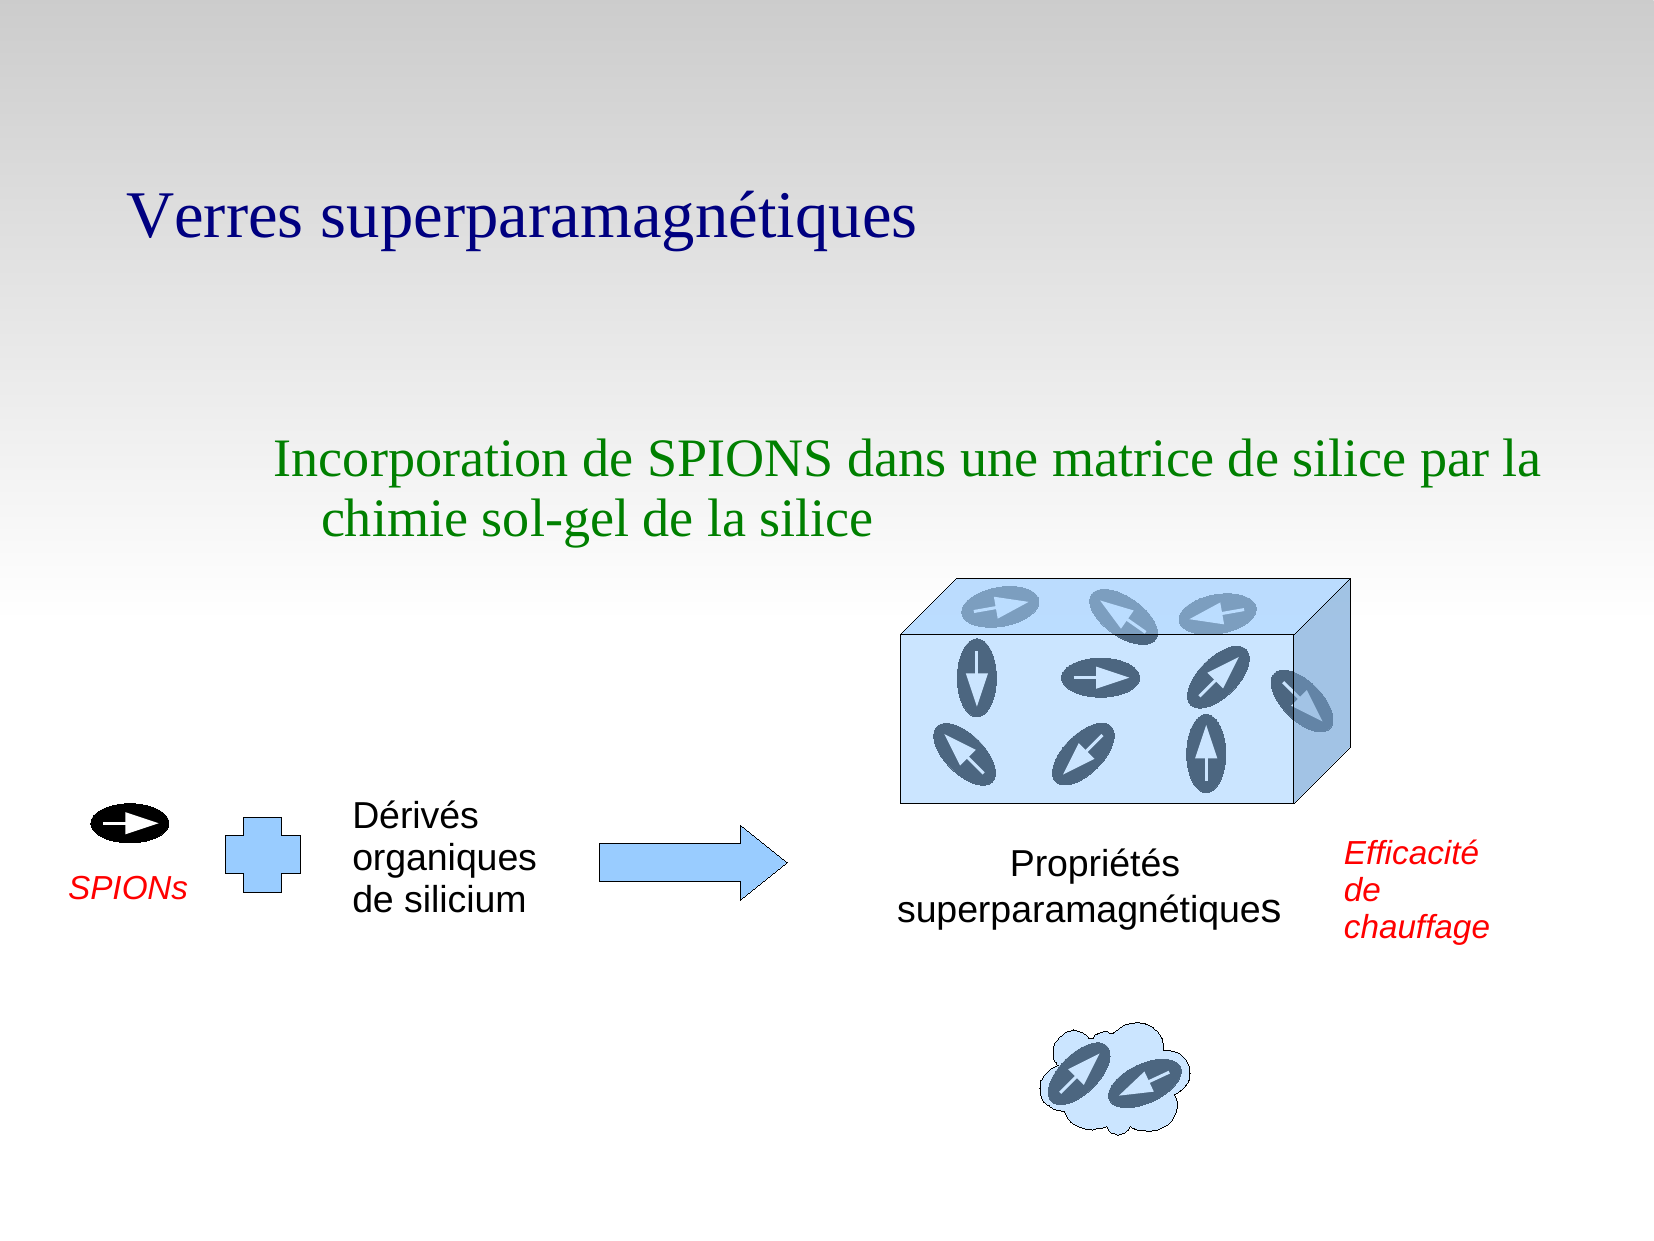

# Verres superparamagnétiques
Incorporation de SPIONS dans une matrice de silice par la chimie sol-gel de la silice
Dérivés organiques de silicium
Efficacité de chauffage
 Propriétés superparamagnétiques
SPIONs